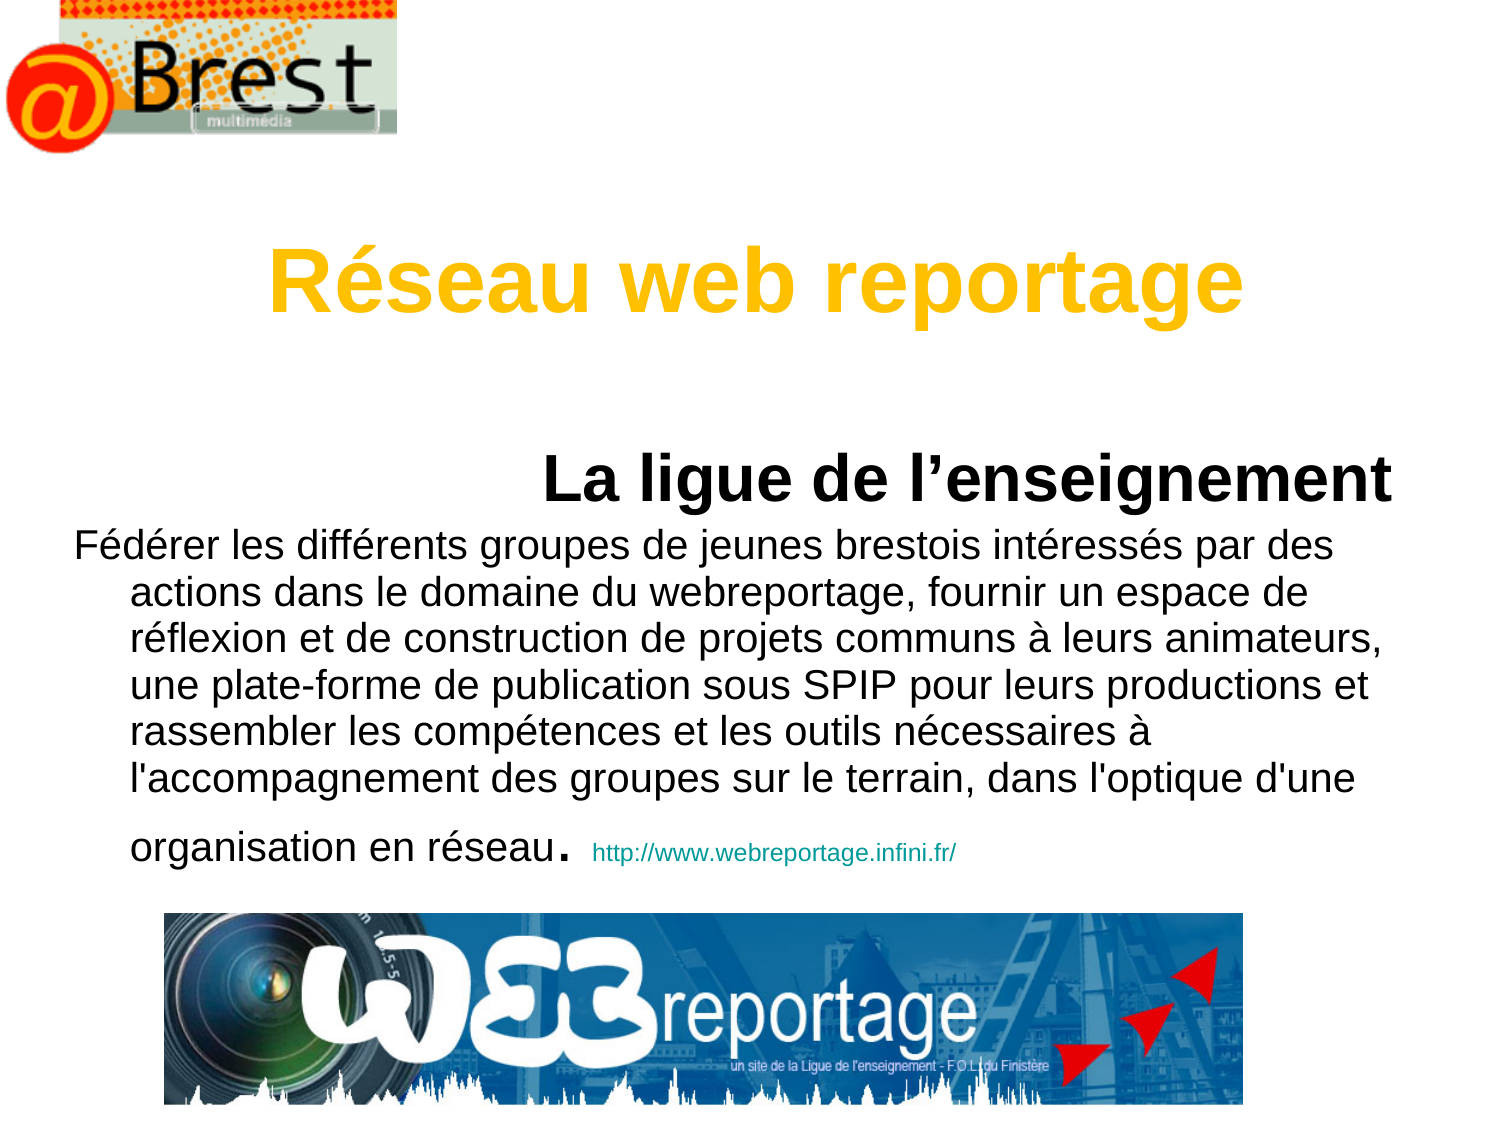

# Réseau web reportage
La ligue de l’enseignement
Fédérer les différents groupes de jeunes brestois intéressés par des actions dans le domaine du webreportage, fournir un espace de réflexion et de construction de projets communs à leurs animateurs, une plate-forme de publication sous SPIP pour leurs productions et rassembler les compétences et les outils nécessaires à l'accompagnement des groupes sur le terrain, dans l'optique d'une organisation en réseau. http://www.webreportage.infini.fr/